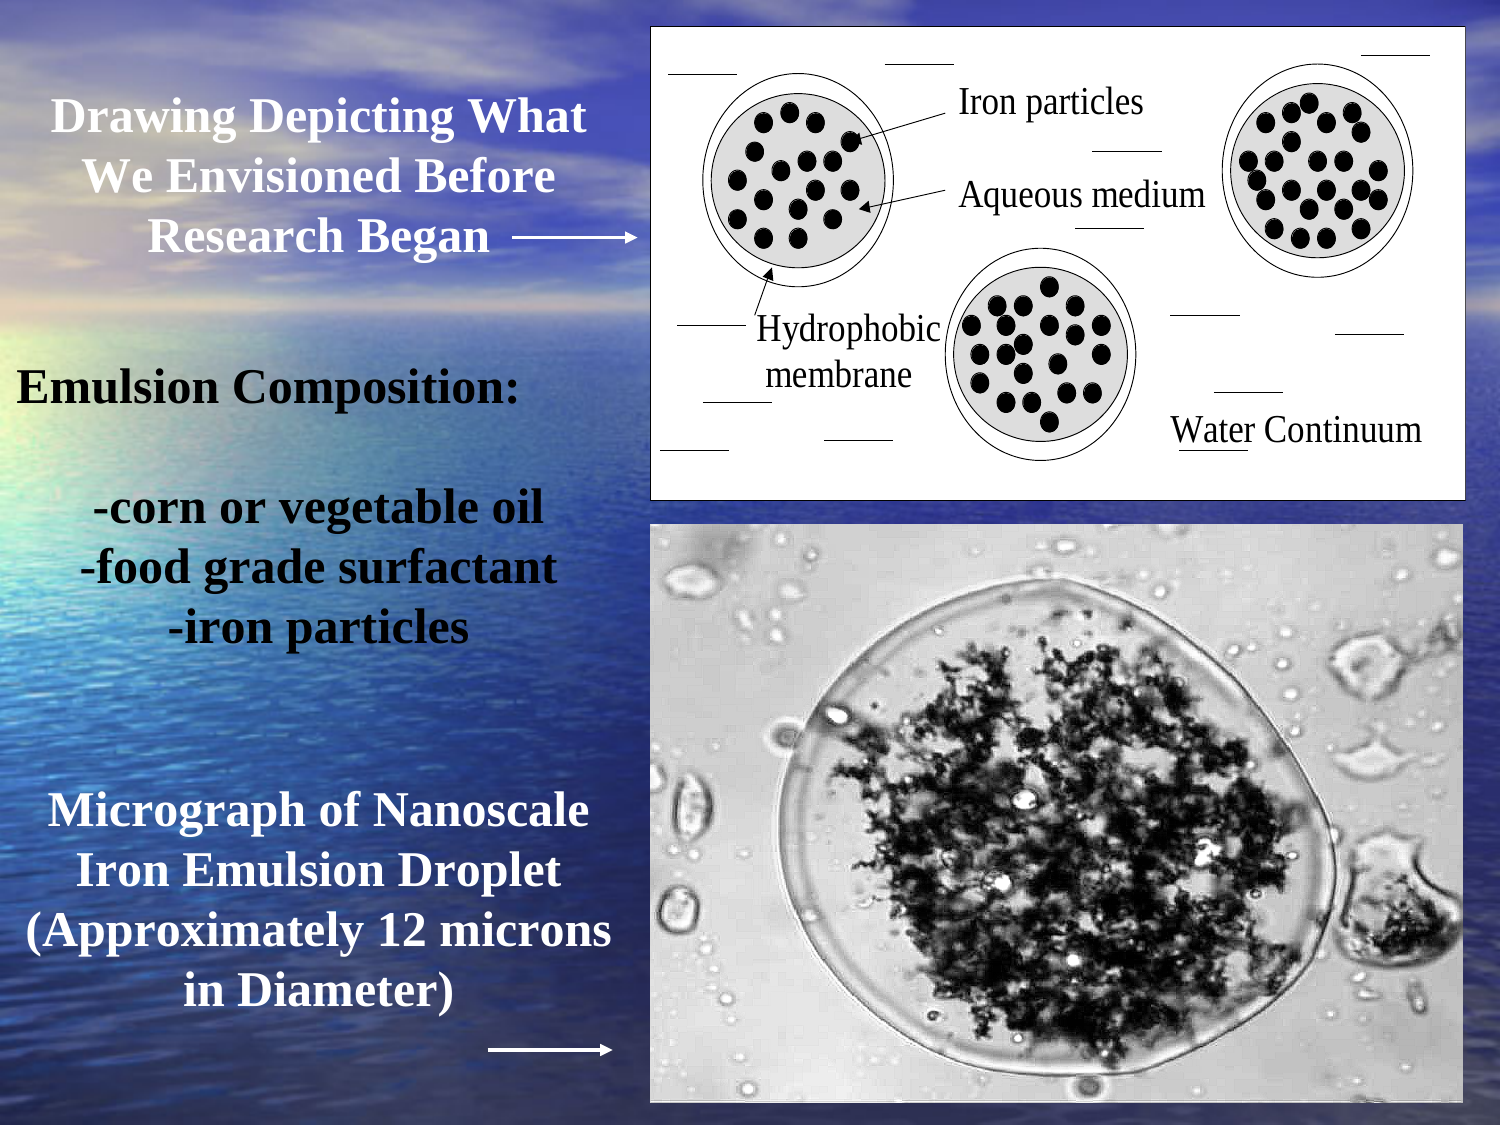

Drawing Depicting What We Envisioned Before Research Began
Emulsion Composition:
-corn or vegetable oil
-food grade surfactant
-iron particles
Micrograph of Nanoscale Iron Emulsion Droplet (Approximately 12 microns in Diameter)